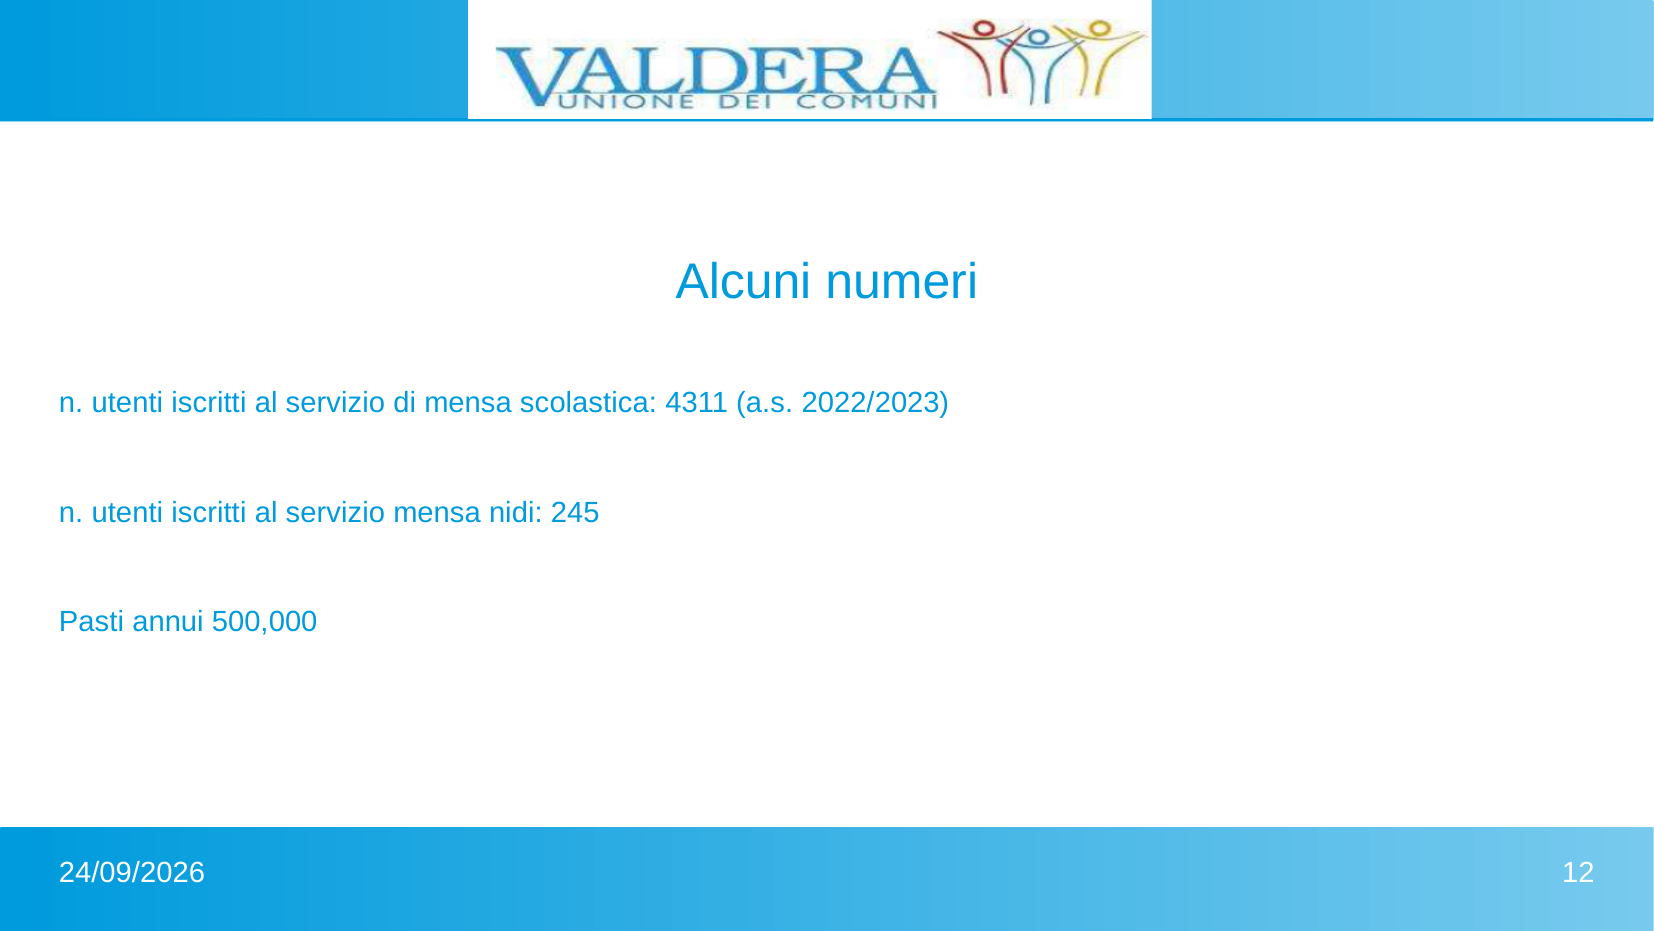

# .
Alcuni numeri
n. utenti iscritti al servizio di mensa scolastica: 4311 (a.s. 2022/2023)
n. utenti iscritti al servizio mensa nidi: 245
Pasti annui 500,000
12